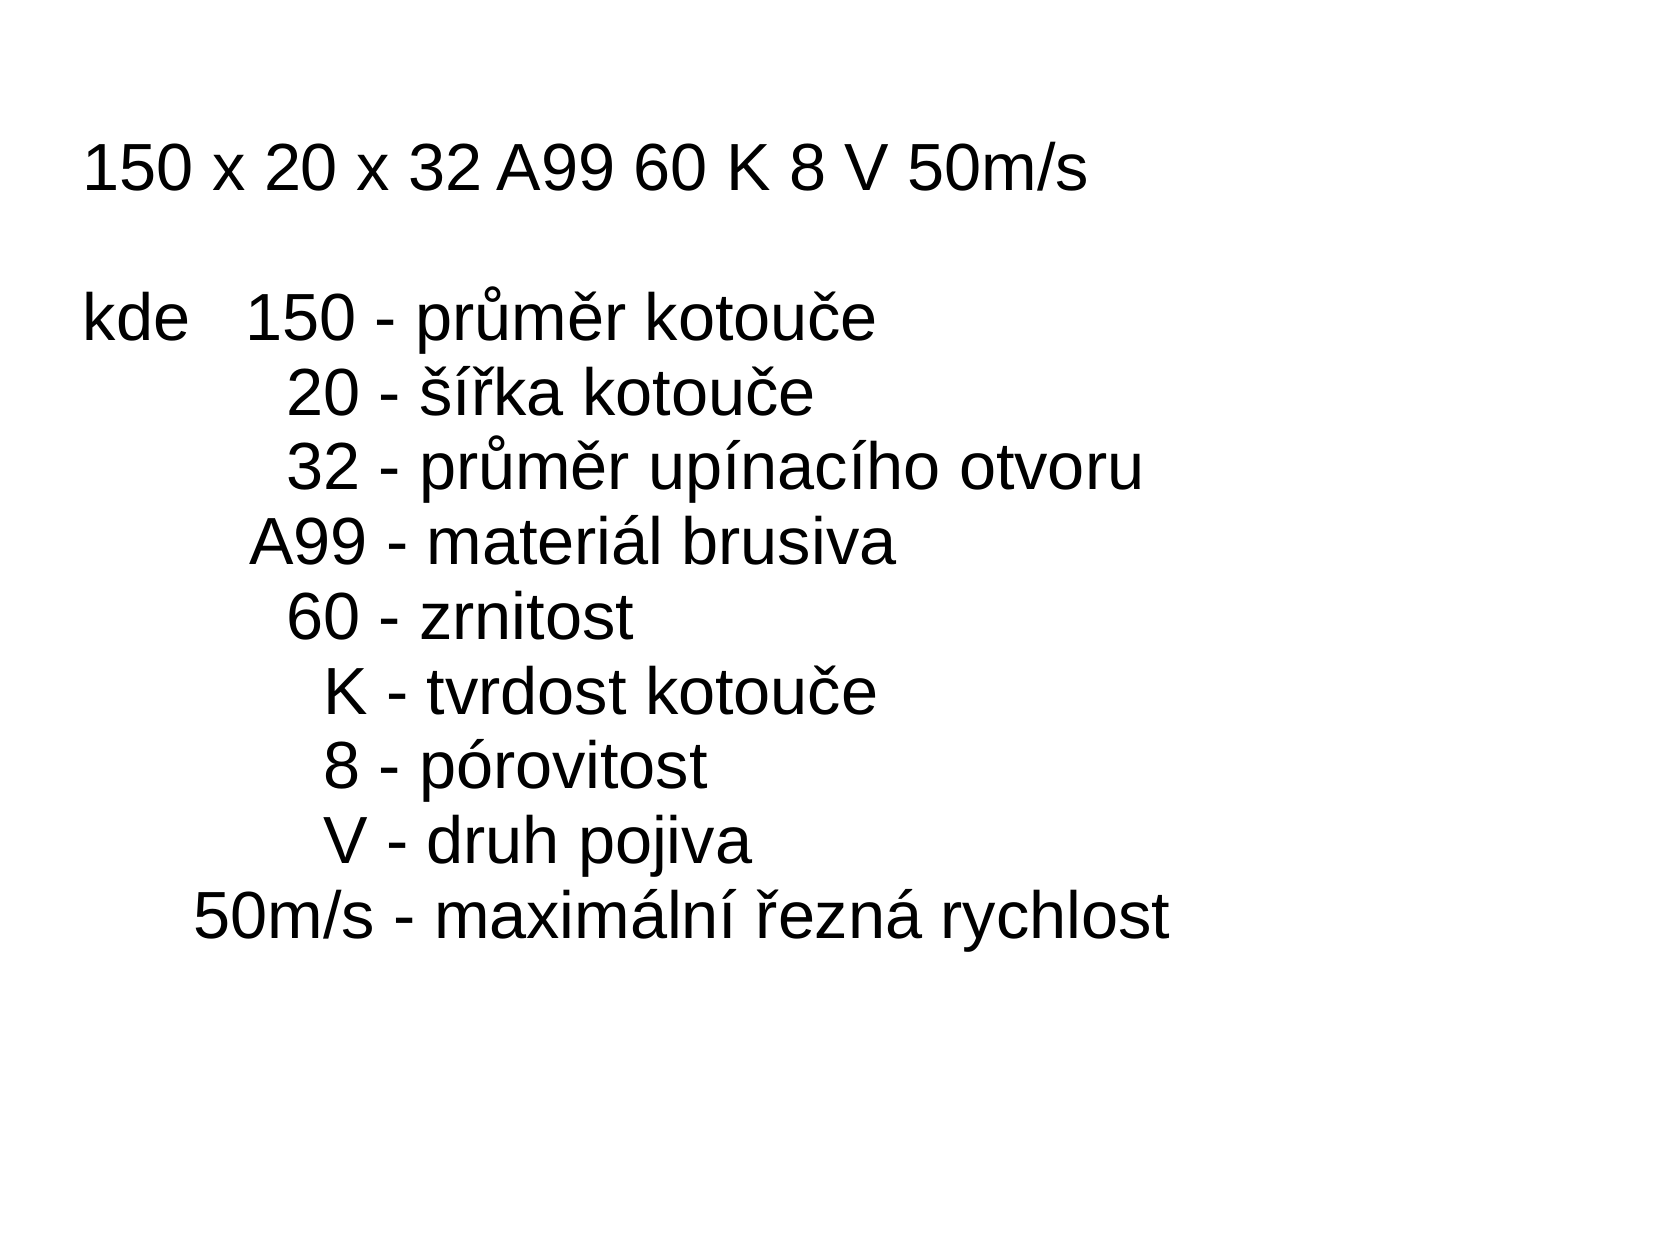

# 150 x 20 x 32 A99 60 K 8 V 50m/s
kde 150 - průměr kotouče
 20 - šířka kotouče
 32 - průměr upínacího otvoru
 A99 - materiál brusiva
 60 - zrnitost
 K - tvrdost kotouče
 8 - pórovitost
 V - druh pojiva
 50m/s - maximální řezná rychlost